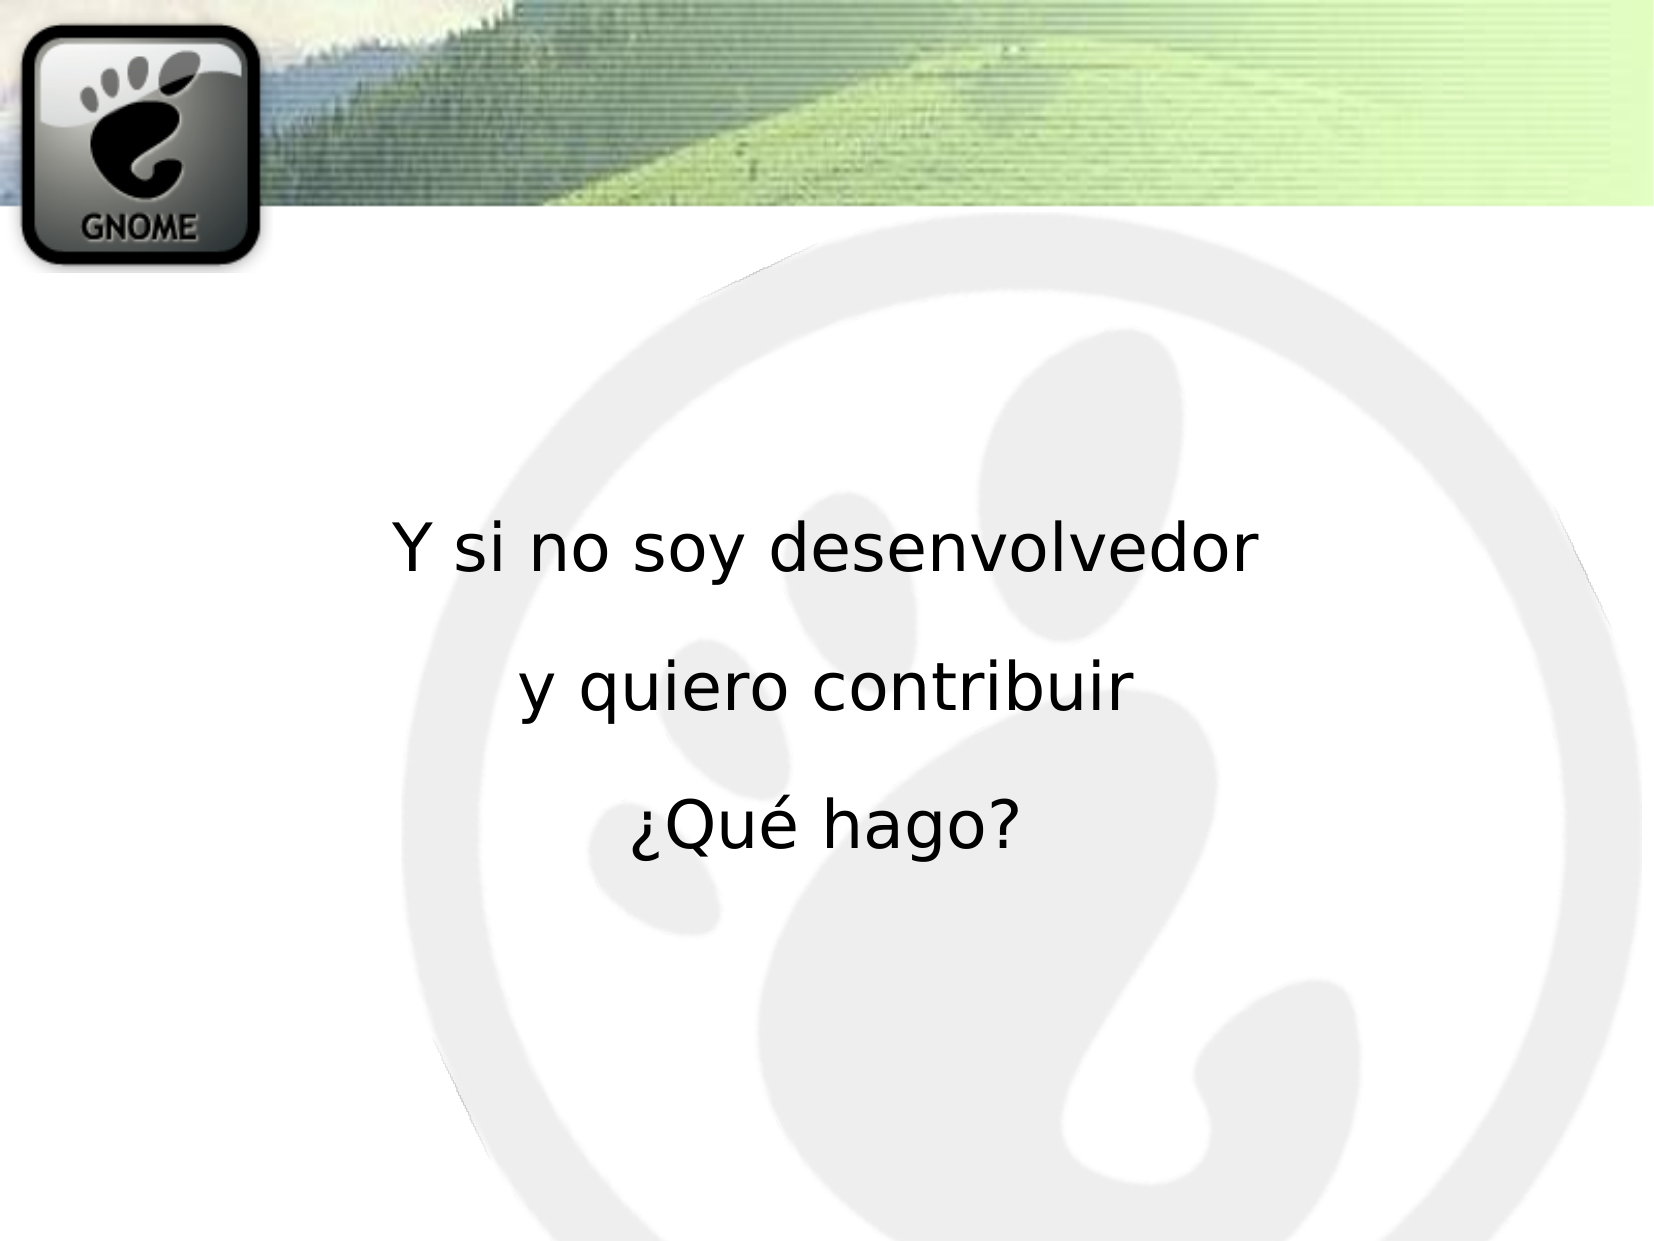

#
Y si no soy desenvolvedor
y quiero contribuir
¿Qué hago?